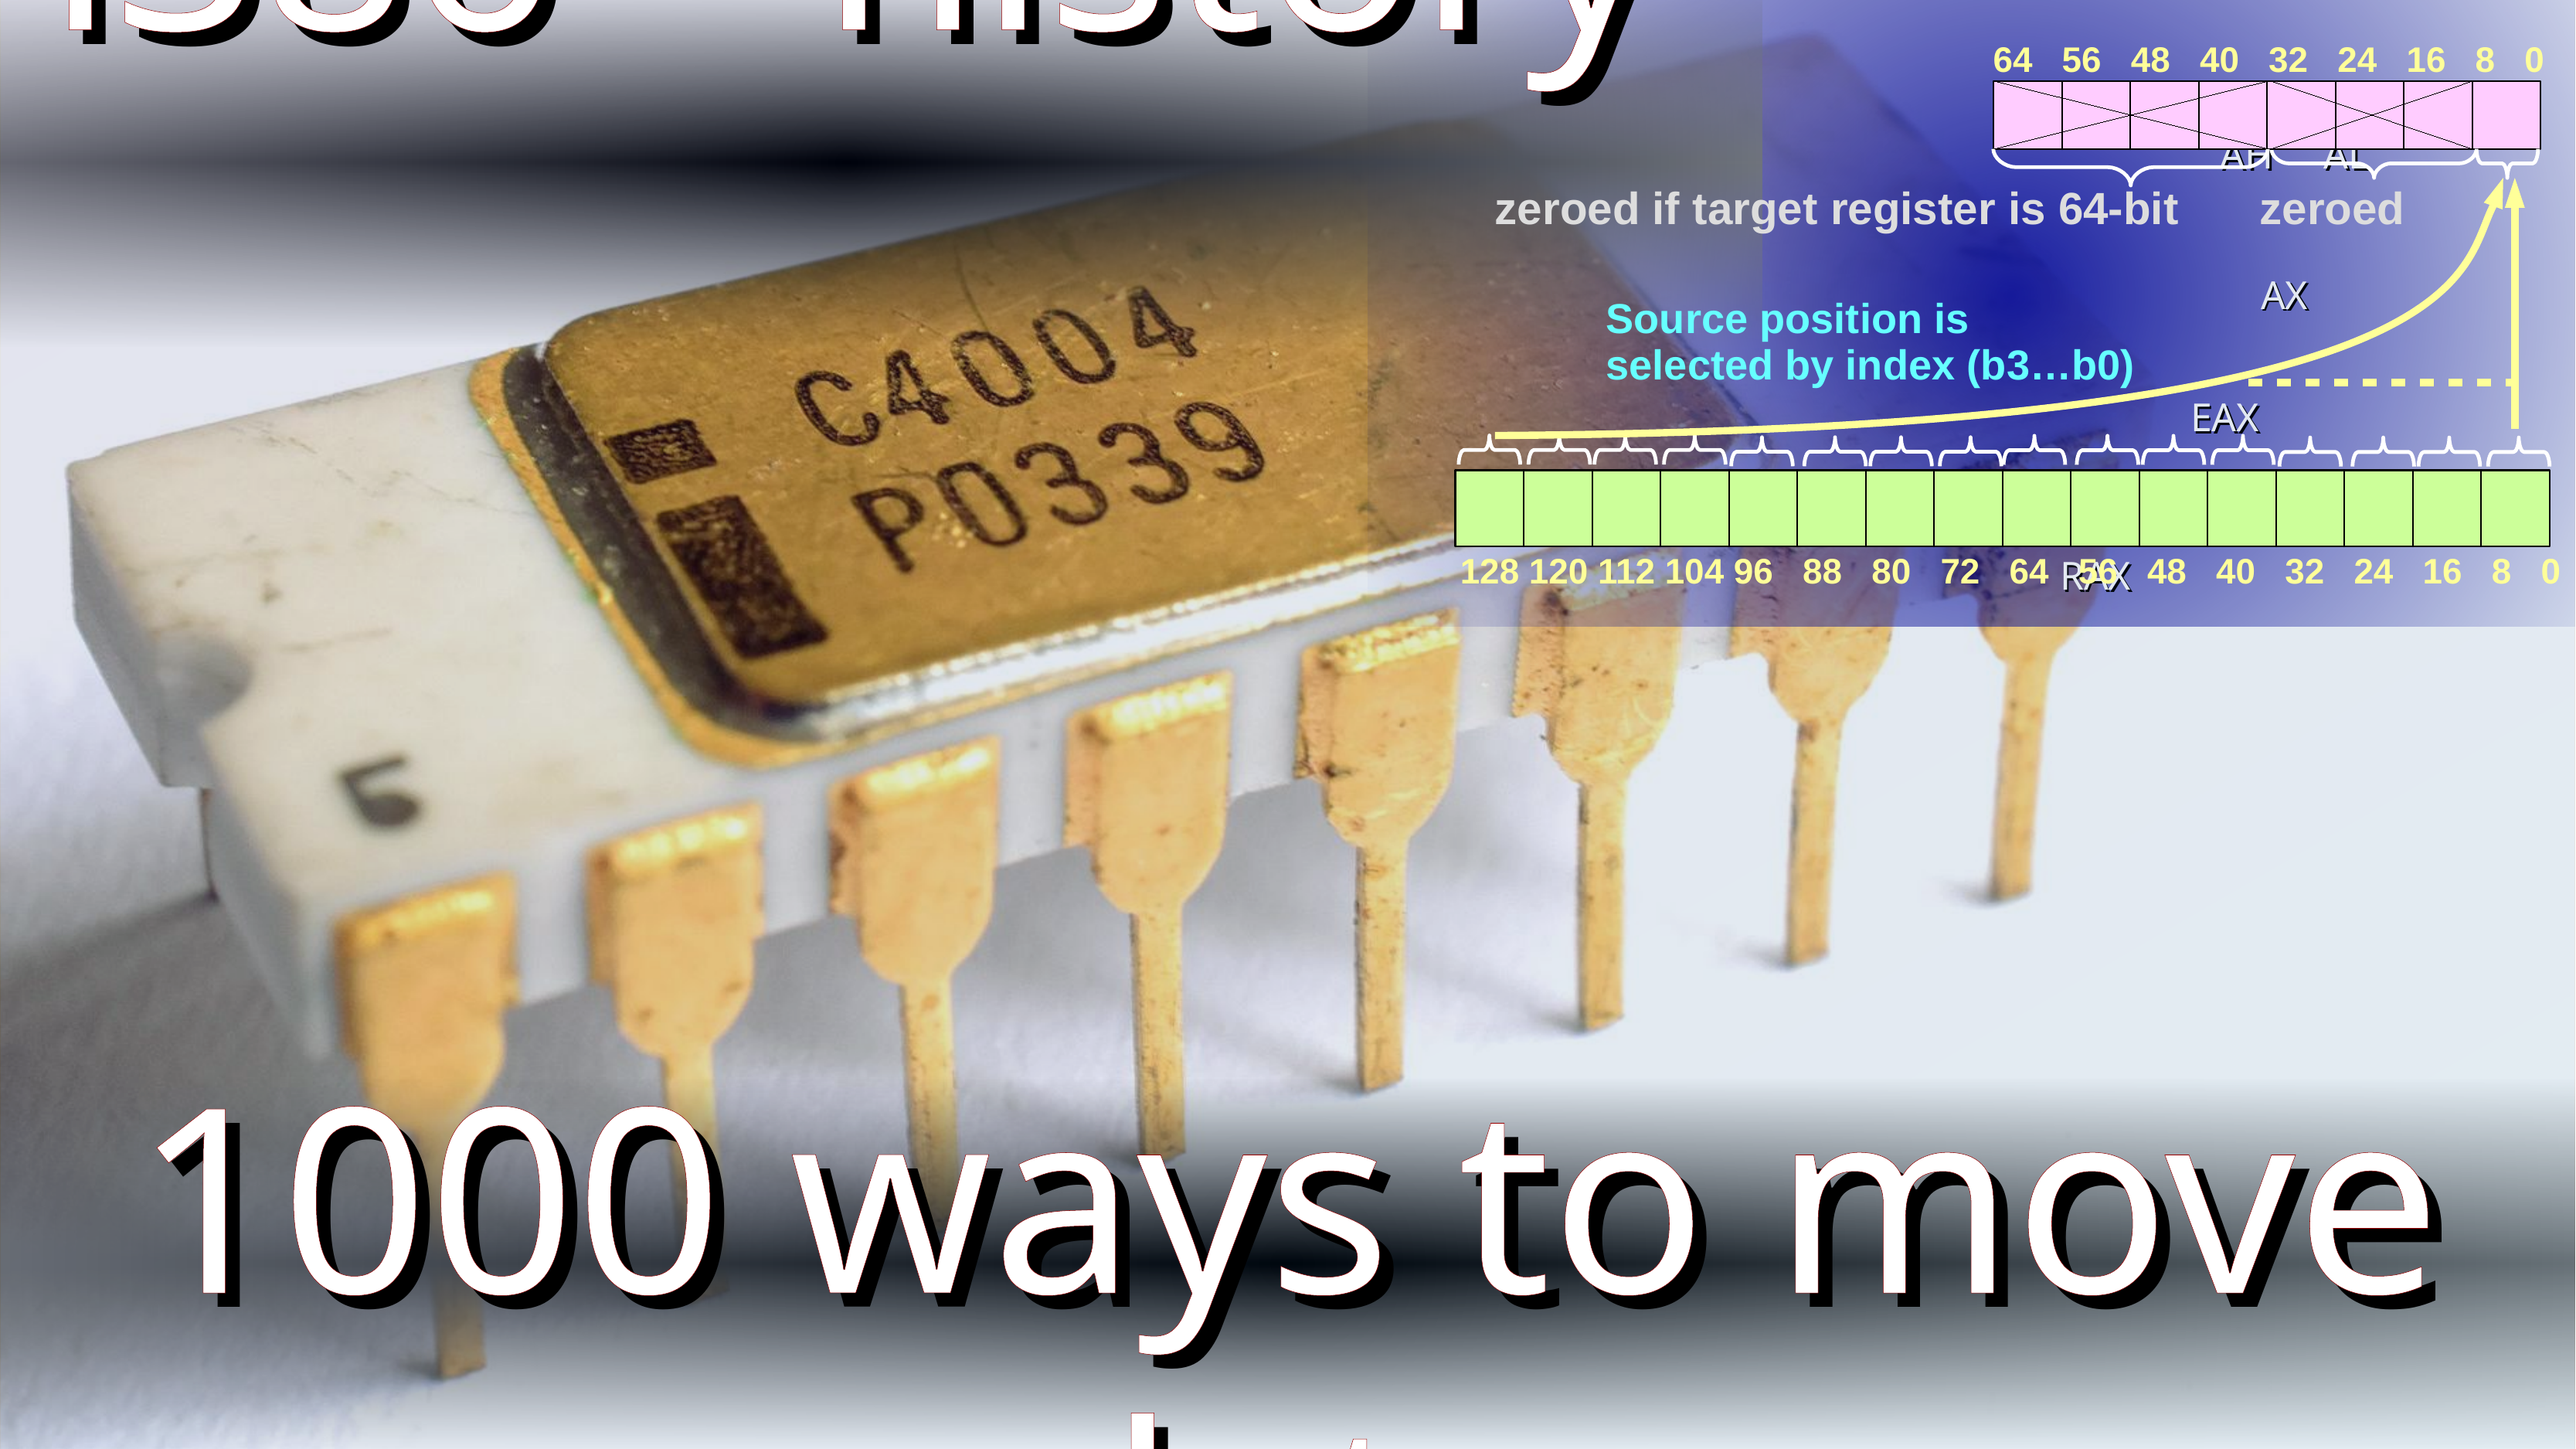

i386™ history
1000 ways to move data
64 56 48 40 32 24 16 8 0
# AH AL
 AX
 EAX
 RAX
zeroed if target register is 64-bit
zeroed
Source position is
selected by index (b3…b0)
128 120 112 104 96 88 80 72 64 56 48 40 32 24 16 8 0